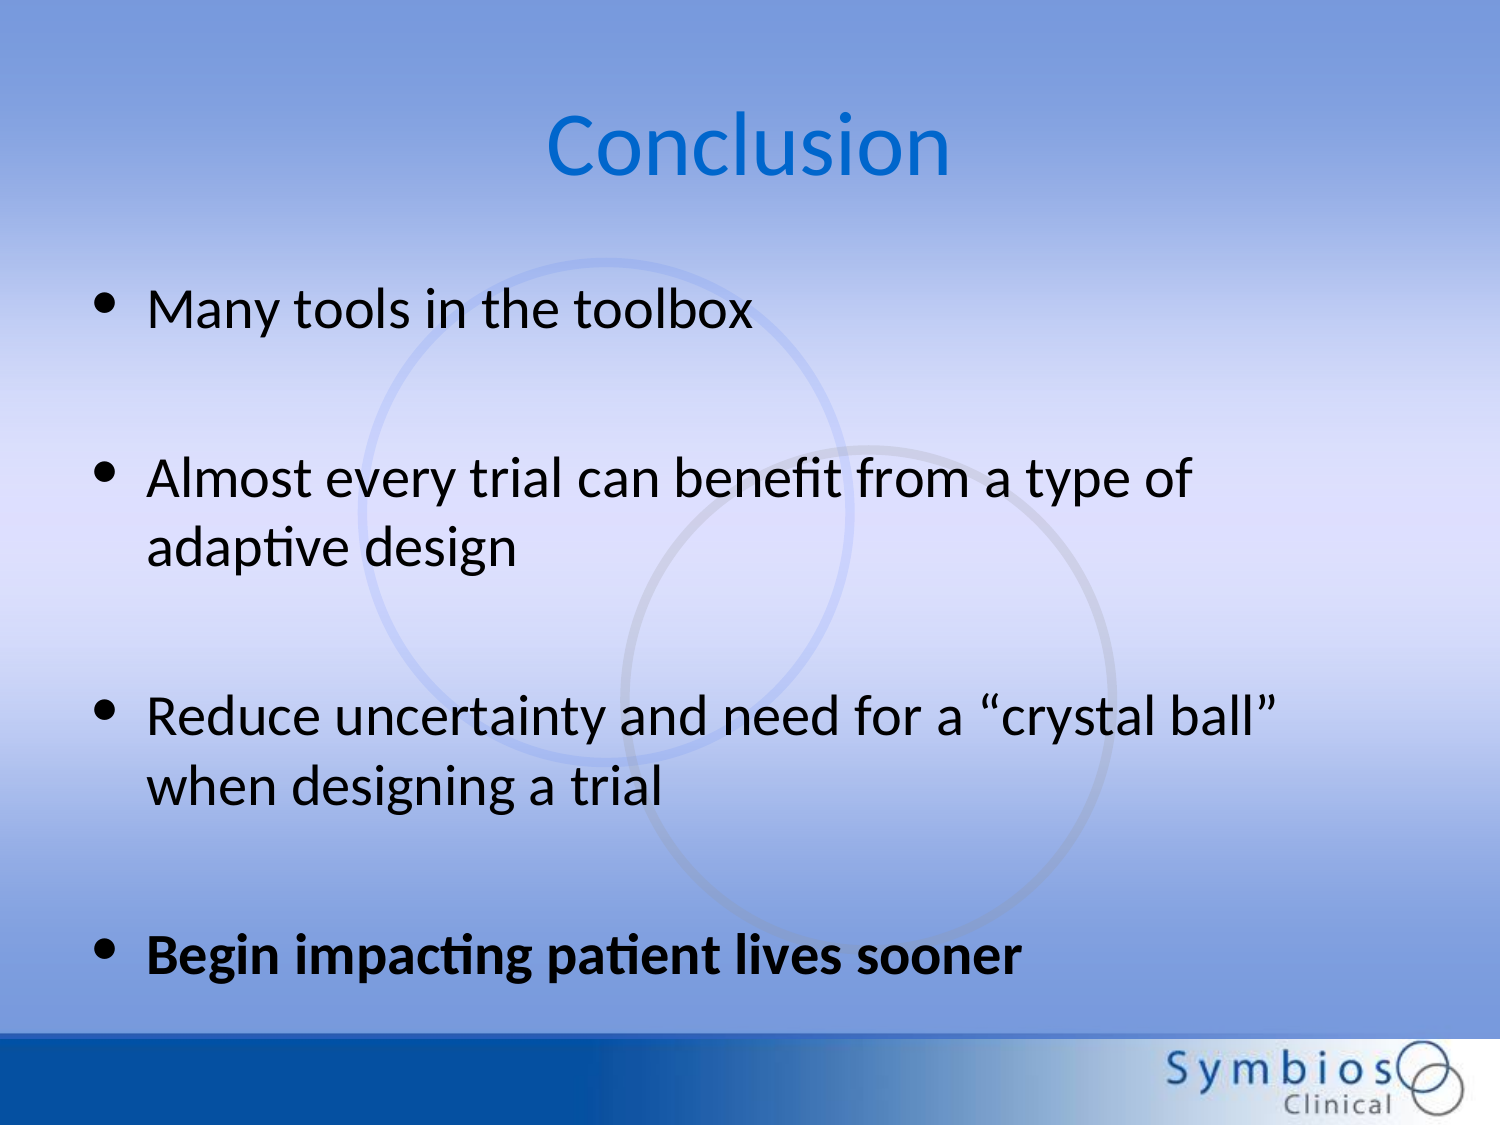

# Conclusion
Many tools in the toolbox
Almost every trial can benefit from a type of adaptive design
Reduce uncertainty and need for a “crystal ball” when designing a trial
Begin impacting patient lives sooner